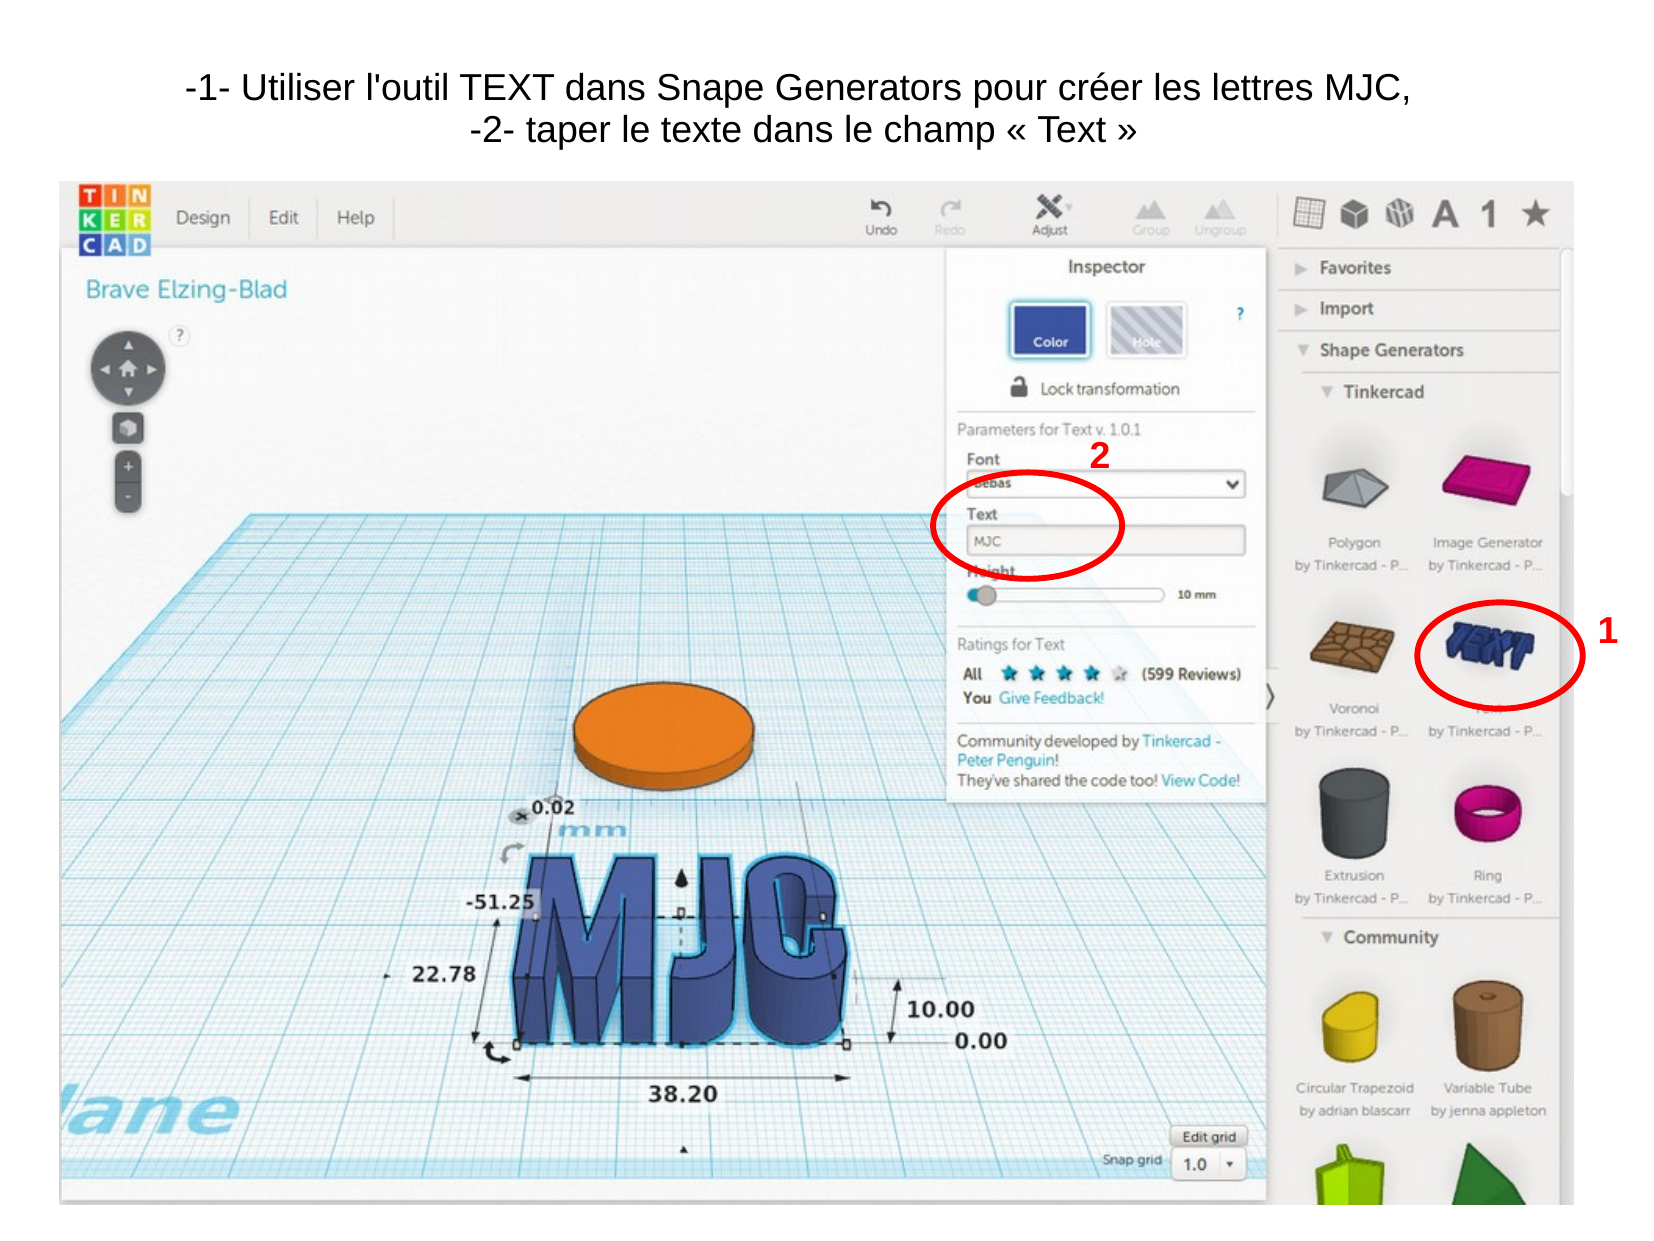

-1- Utiliser l'outil TEXT dans Snape Generators pour créer les lettres MJC,
-2- taper le texte dans le champ « Text »
2
1